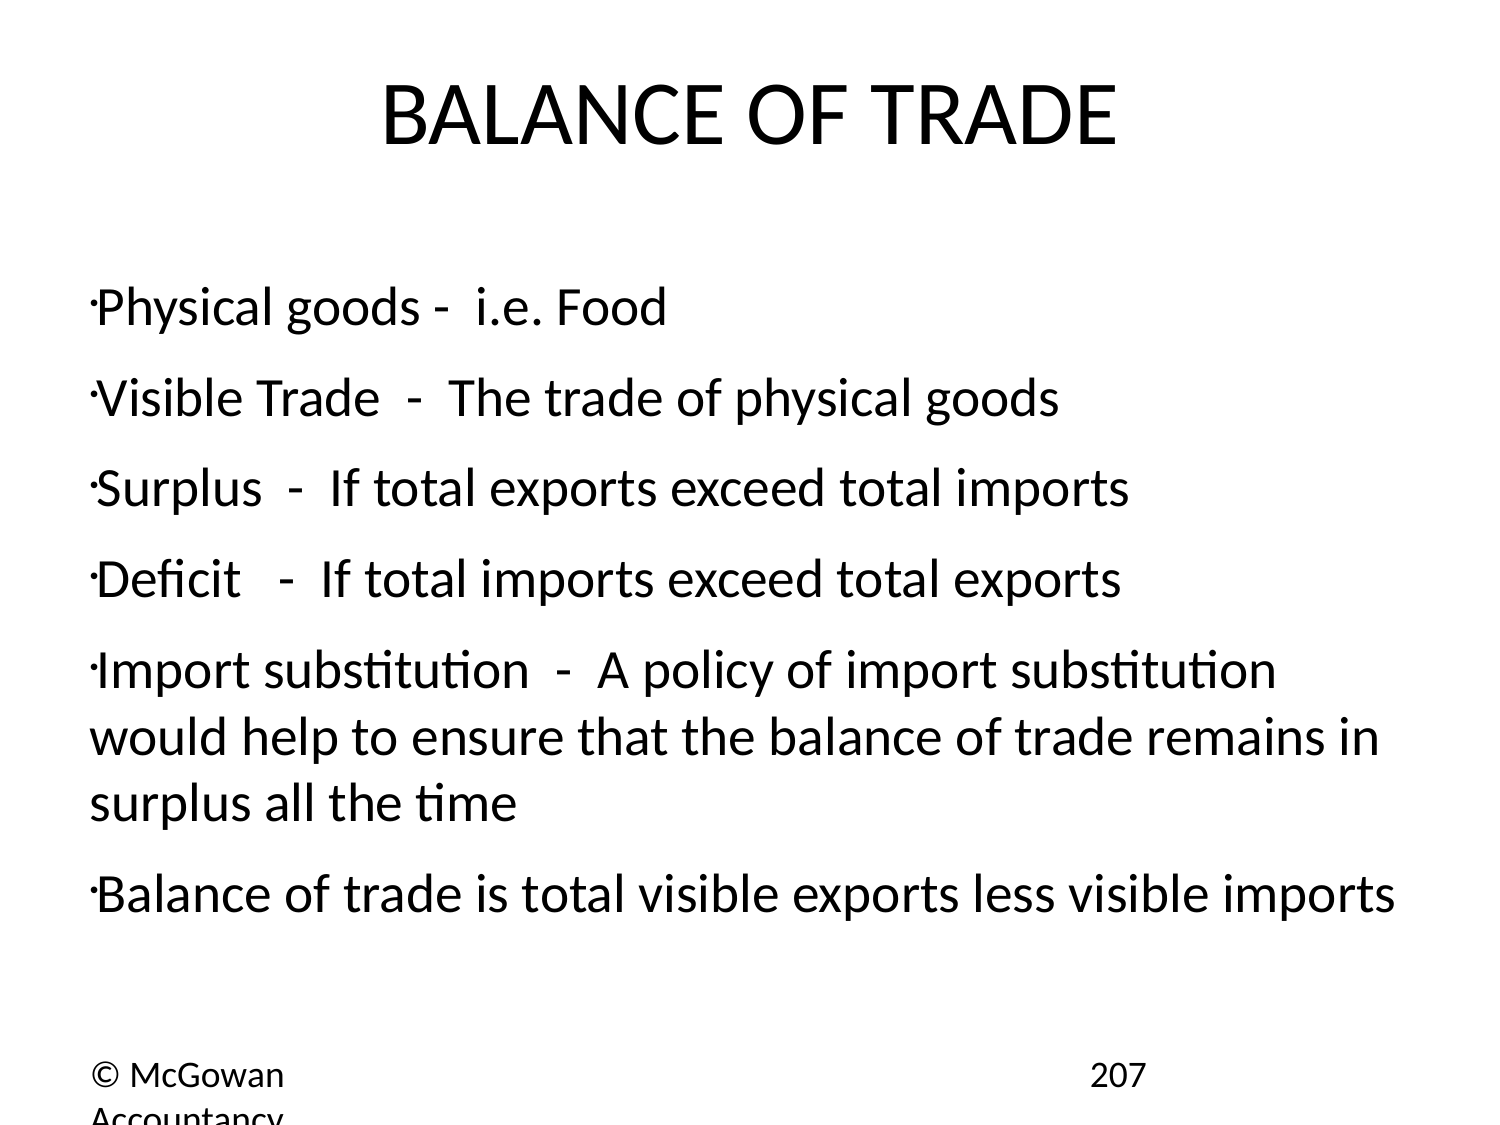

# BALANCE OF TRADE
Physical goods - i.e. Food
Visible Trade - The trade of physical goods
Surplus - If total exports exceed total imports
Deficit - If total imports exceed total exports
Import substitution - A policy of import substitution would help to ensure that the balance of trade remains in surplus all the time
Balance of trade is total visible exports less visible imports
© McGowan Accountancy Services
207